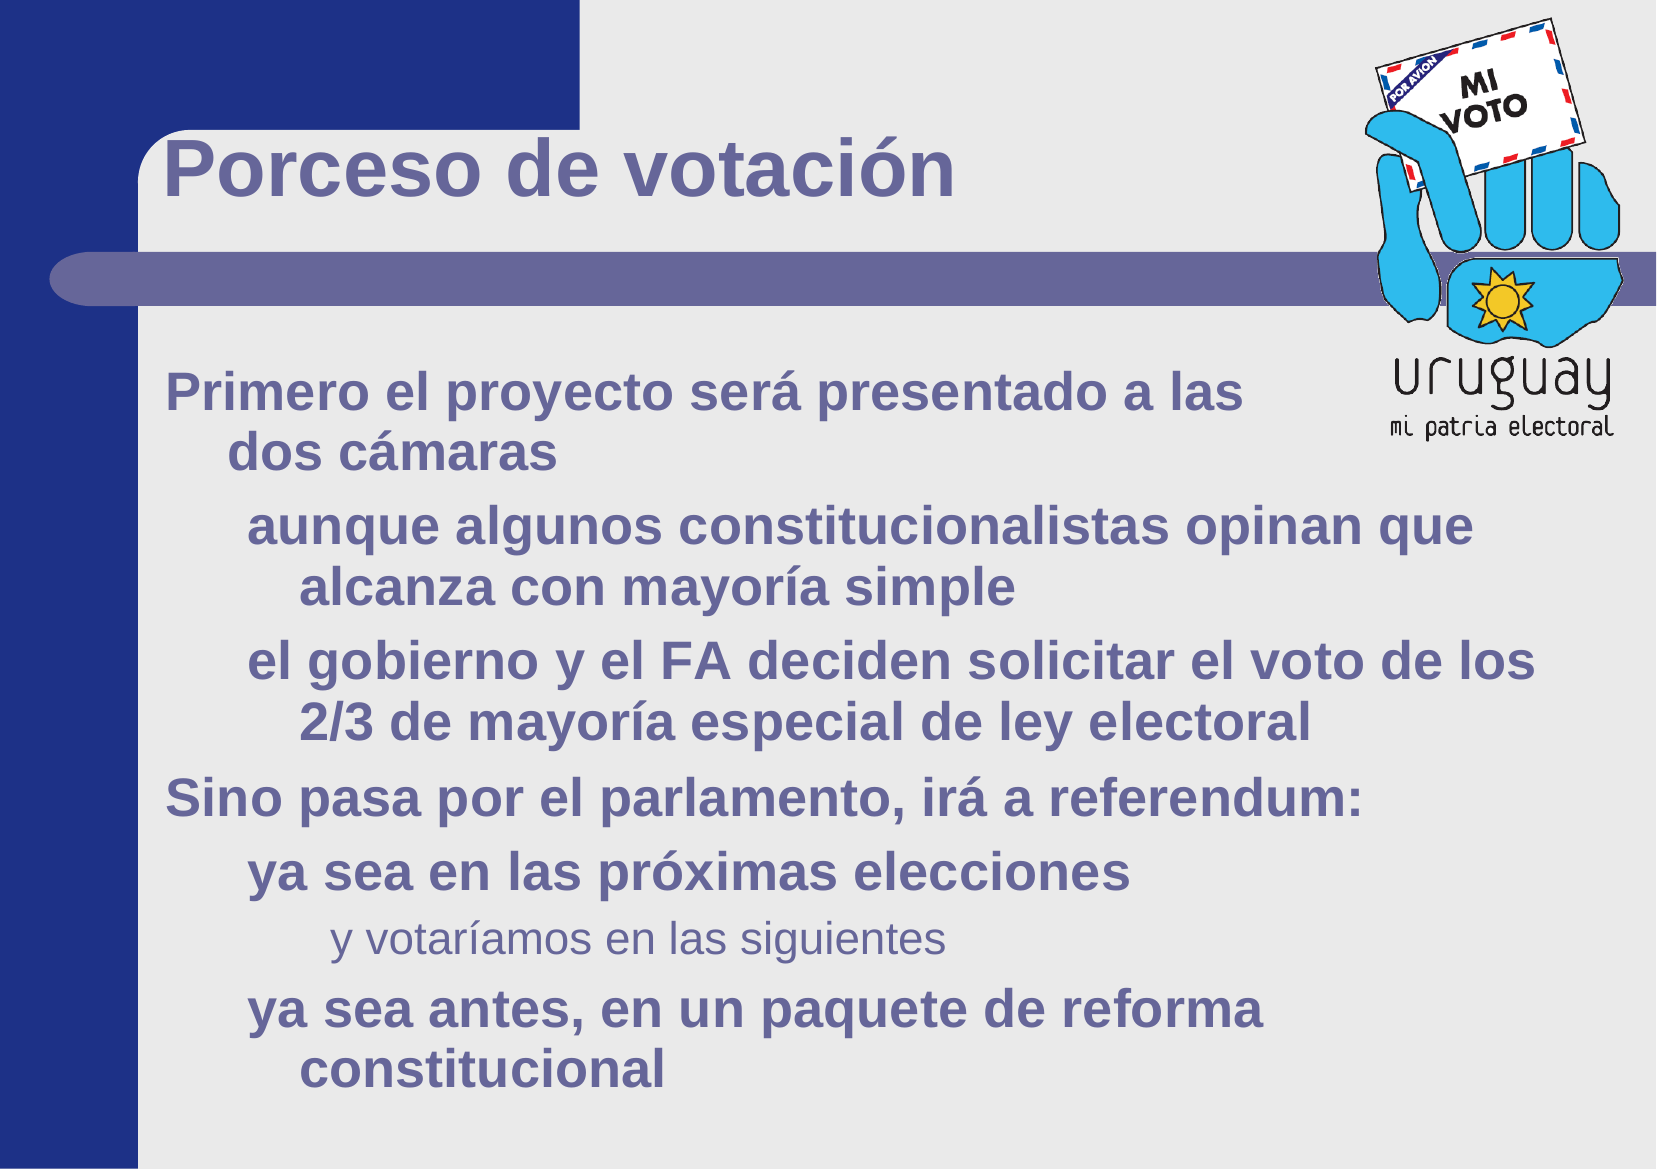

# Porceso de votación
Primero el proyecto será presentado a las
dos cámaras
aunque algunos constitucionalistas opinan que alcanza con mayoría simple
el gobierno y el FA deciden solicitar el voto de los 2/3 de mayoría especial de ley electoral
Sino pasa por el parlamento, irá a referendum:
ya sea en las próximas elecciones
y votaríamos en las siguientes
ya sea antes, en un paquete de reforma constitucional